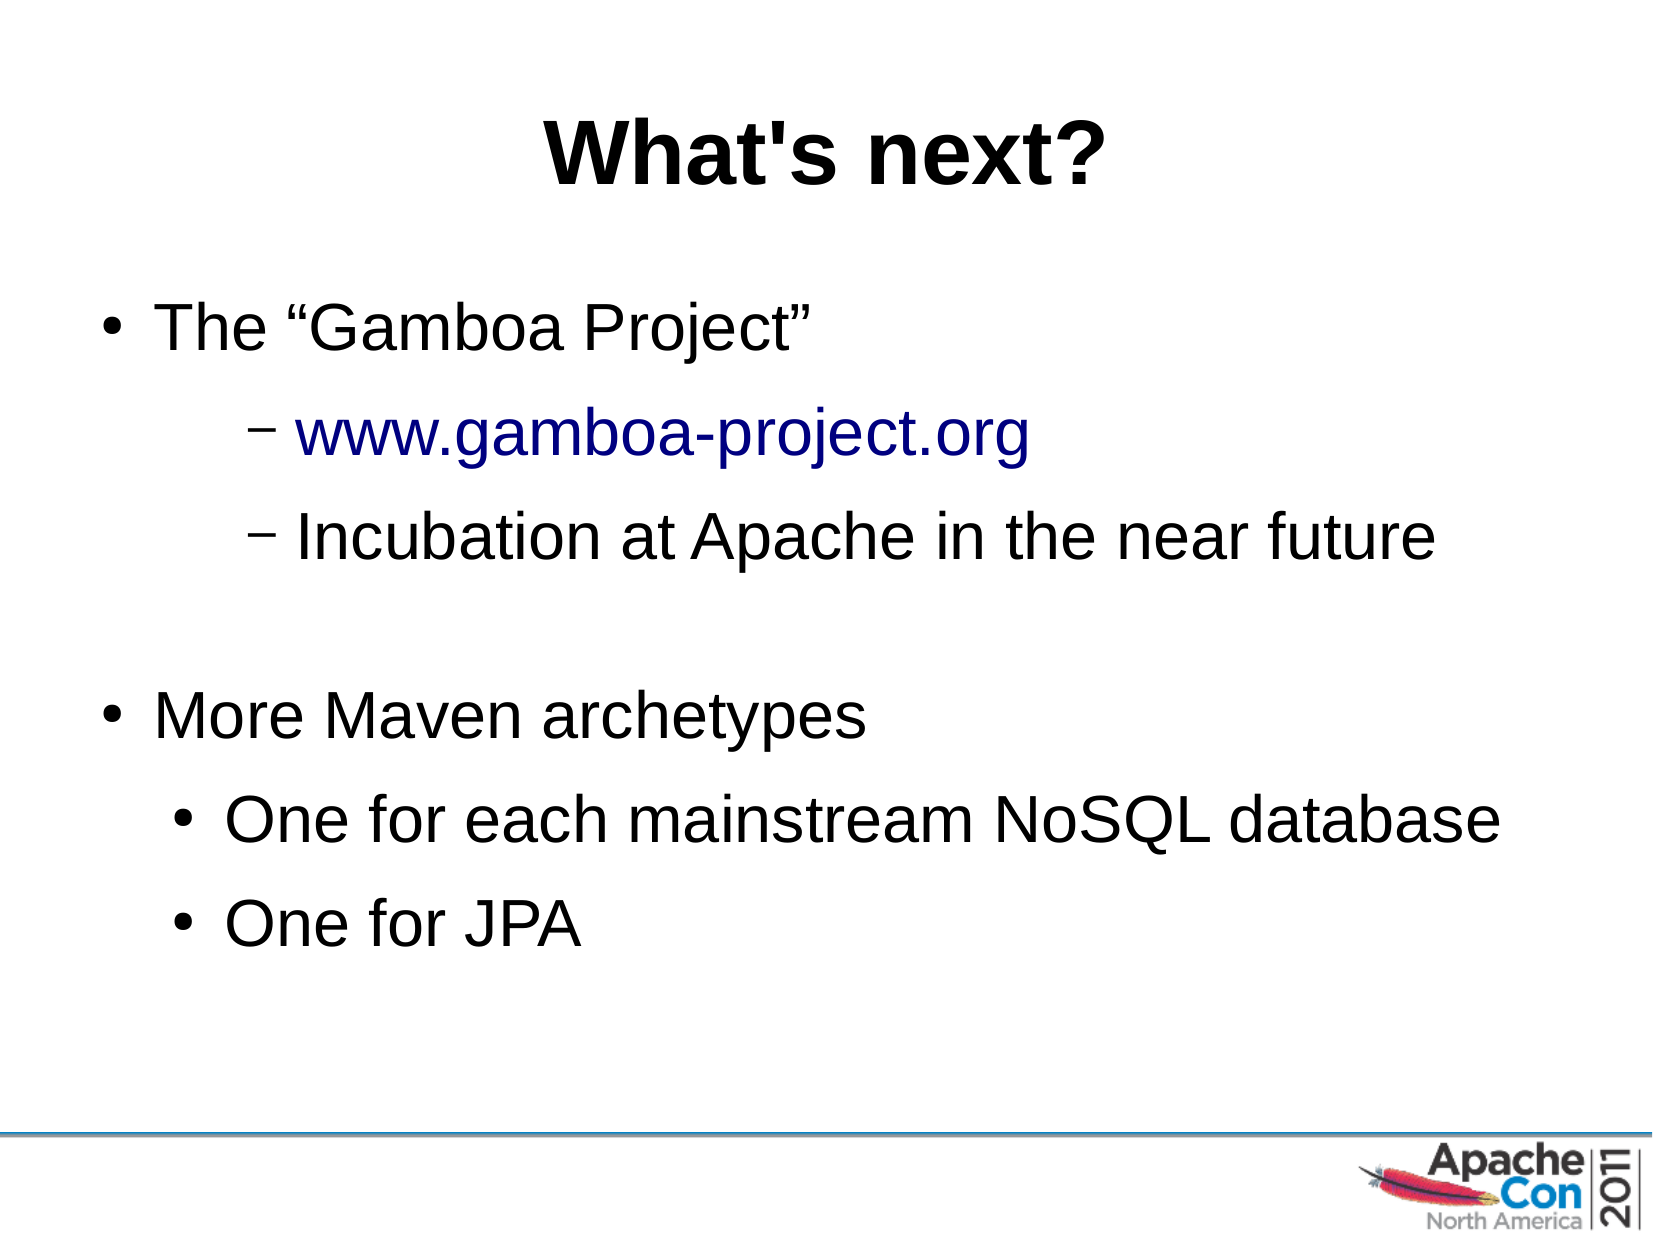

# What's next?
The “Gamboa Project”
www.gamboa-project.org
Incubation at Apache in the near future
More Maven archetypes
One for each mainstream NoSQL database
One for JPA